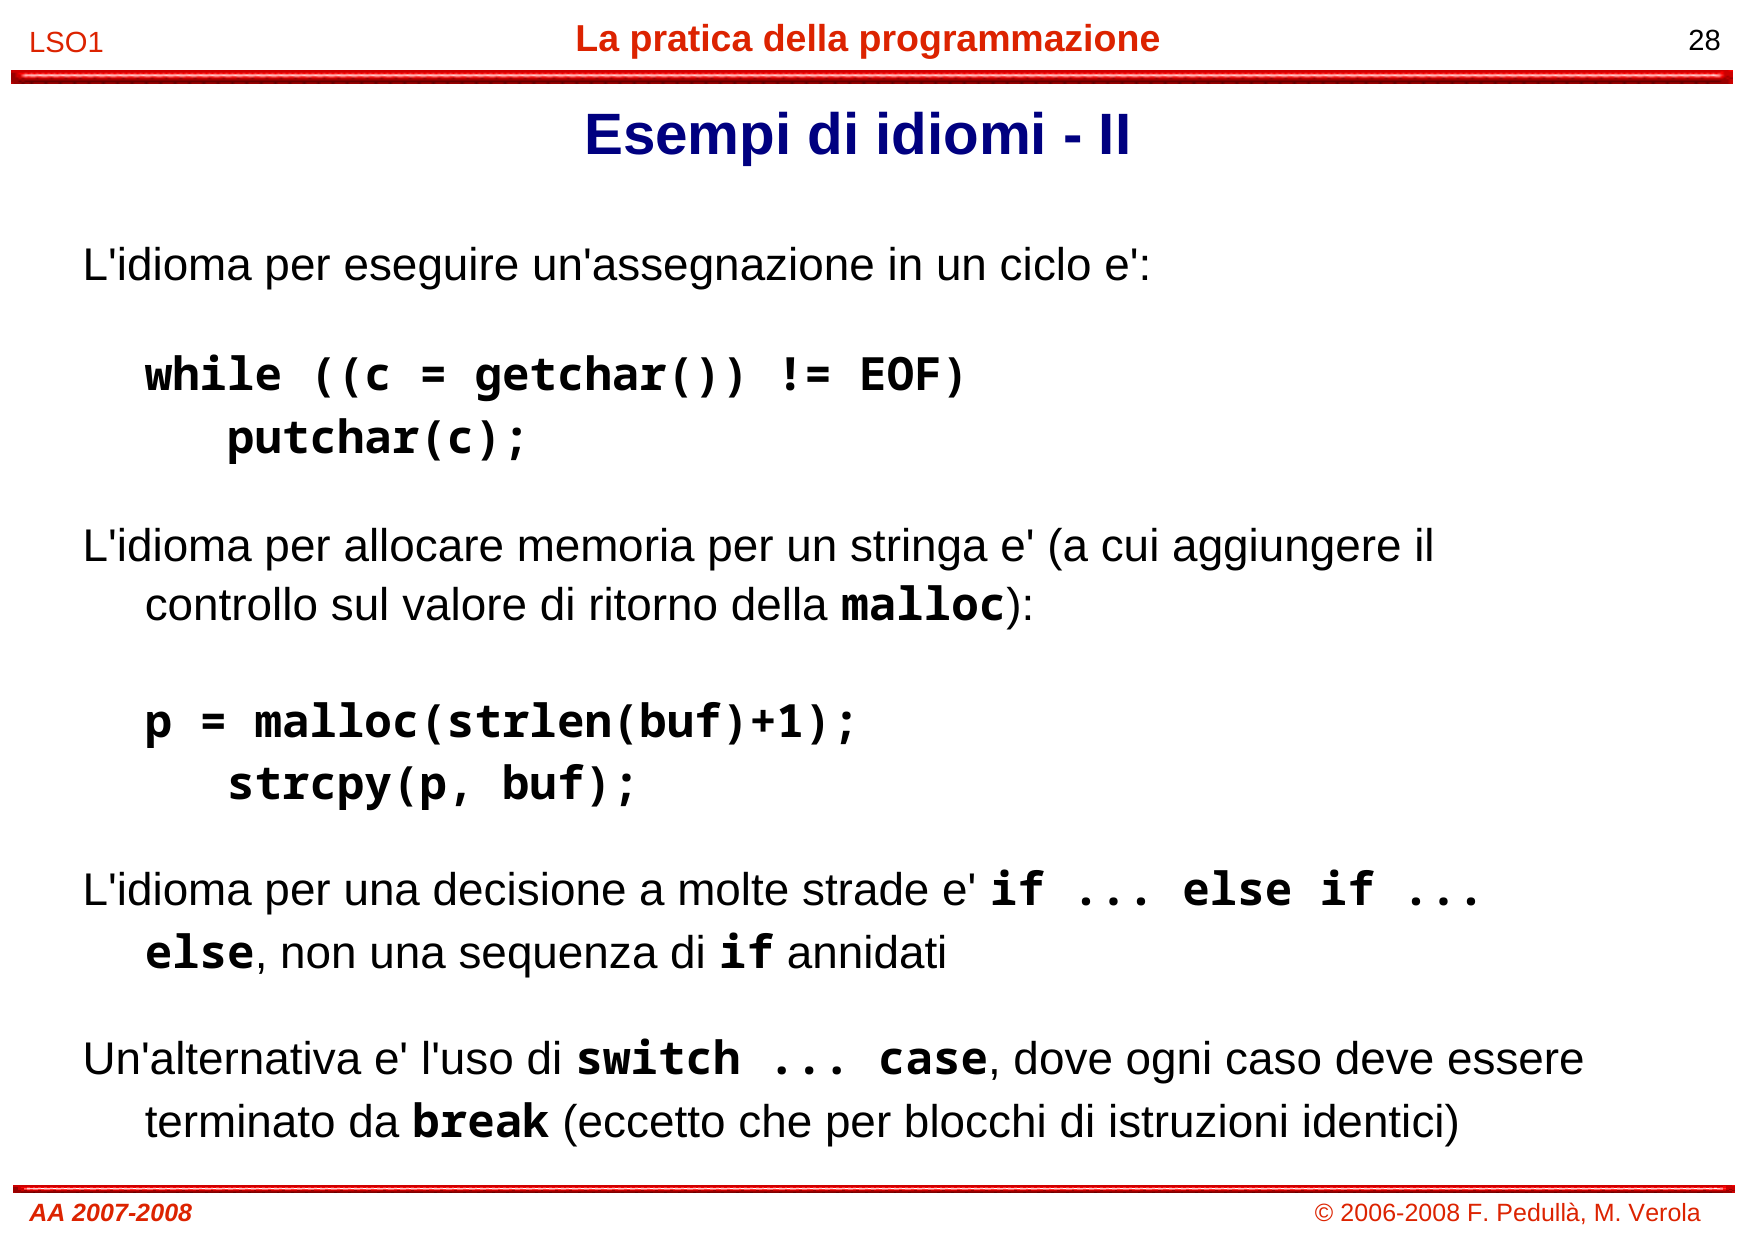

Esempi di idiomi - II
# L'idioma per eseguire un'assegnazione in un ciclo e': while ((c = getchar()) != EOF) putchar(c);
L'idioma per allocare memoria per un stringa e' (a cui aggiungere il controllo sul valore di ritorno della malloc):
p = malloc(strlen(buf)+1);
 strcpy(p, buf);
L'idioma per una decisione a molte strade e' if ... else if ... else, non una sequenza di if annidati
Un'alternativa e' l'uso di switch ... case, dove ogni caso deve essere terminato da break (eccetto che per blocchi di istruzioni identici)